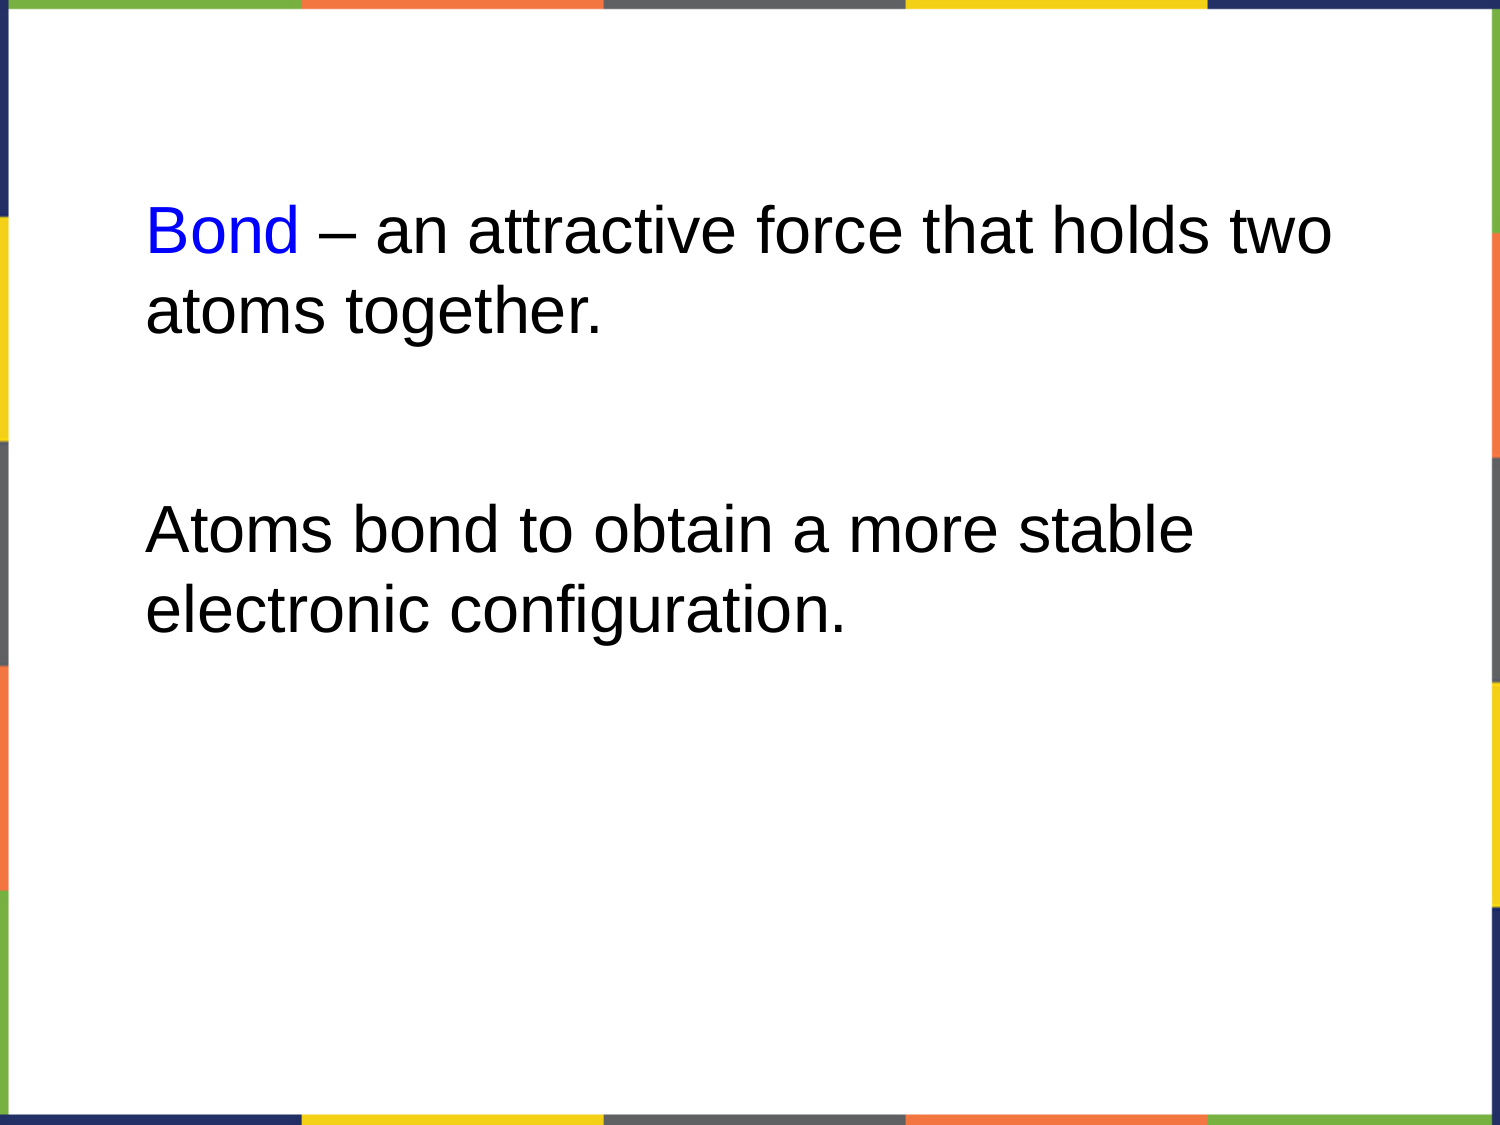

# Bond – an attractive force that holds two atoms together.
Atoms bond to obtain a more stable electronic configuration.